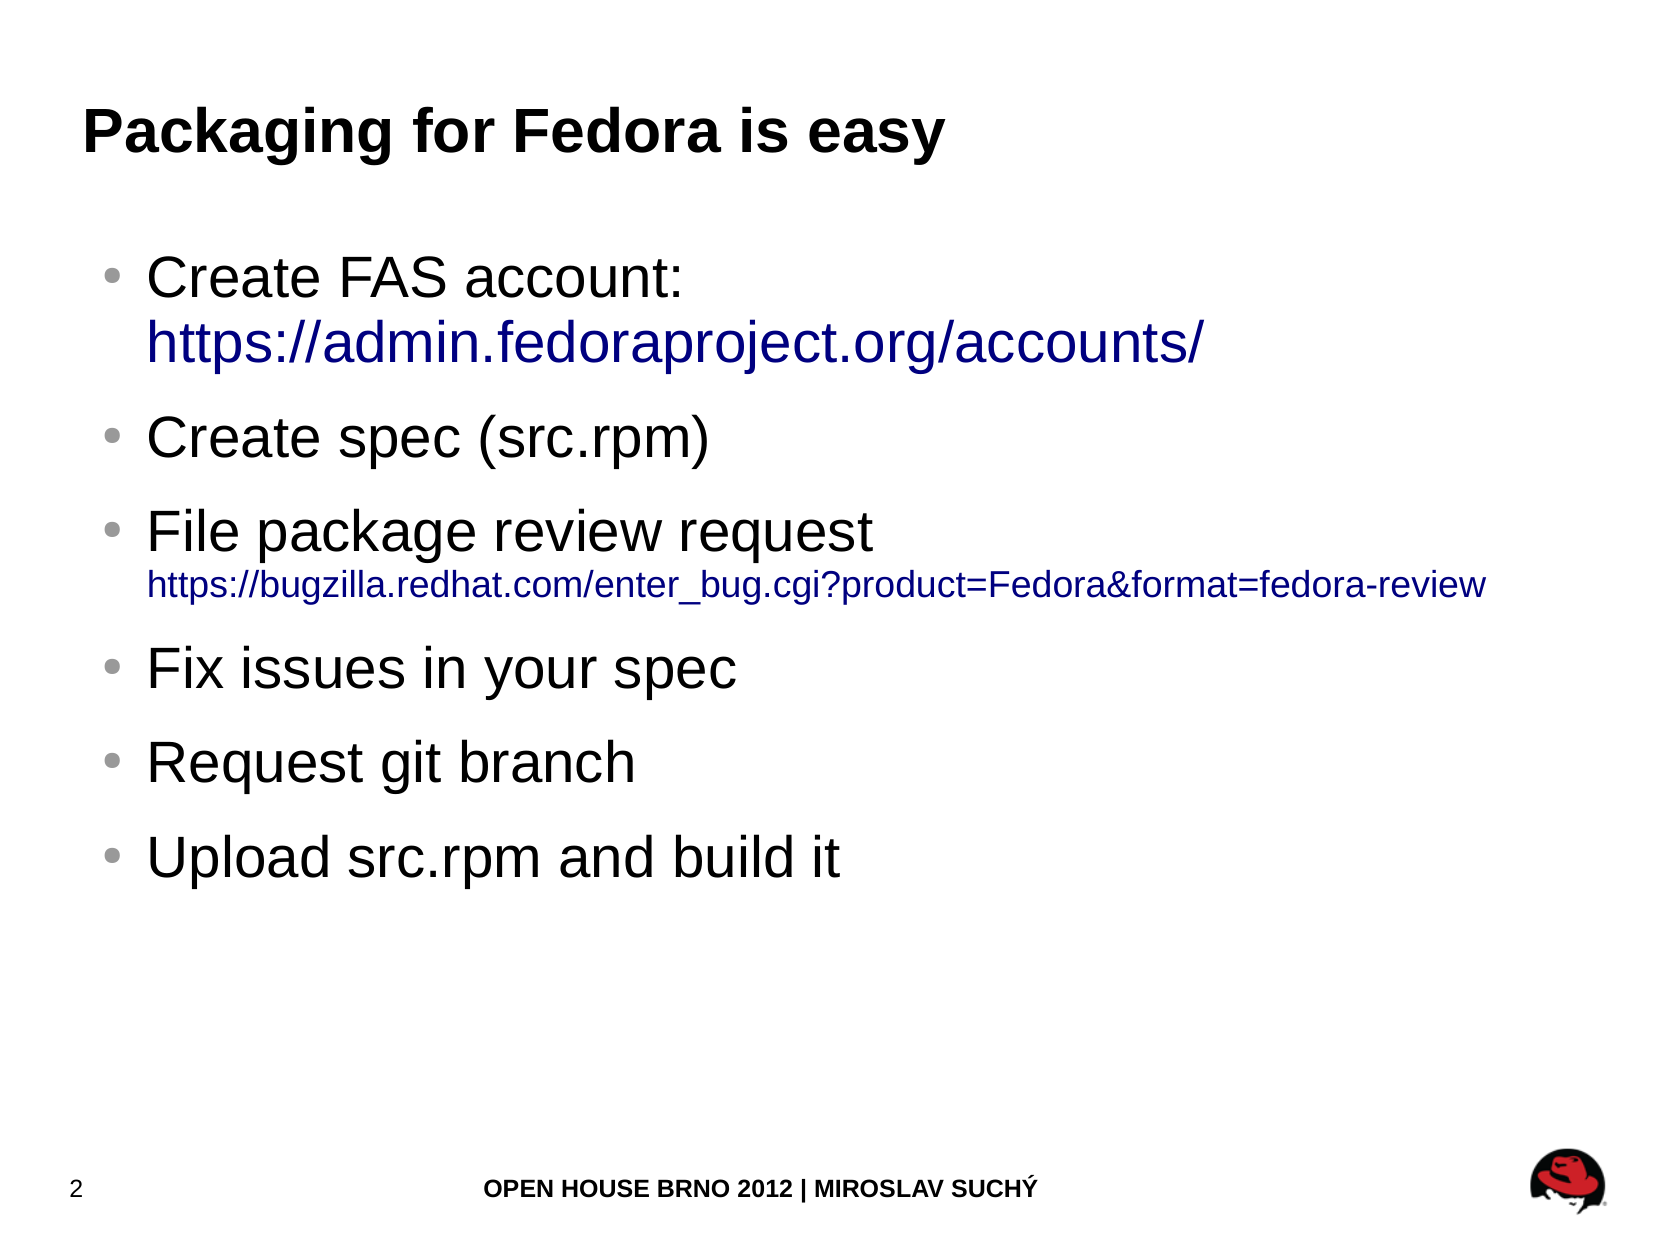

# Packaging for Fedora is easy
Create FAS account: https://admin.fedoraproject.org/accounts/
Create spec (src.rpm)
File package review request
https://bugzilla.redhat.com/enter_bug.cgi?product=Fedora&format=fedora-review
Fix issues in your spec
Request git branch
Upload src.rpm and build it